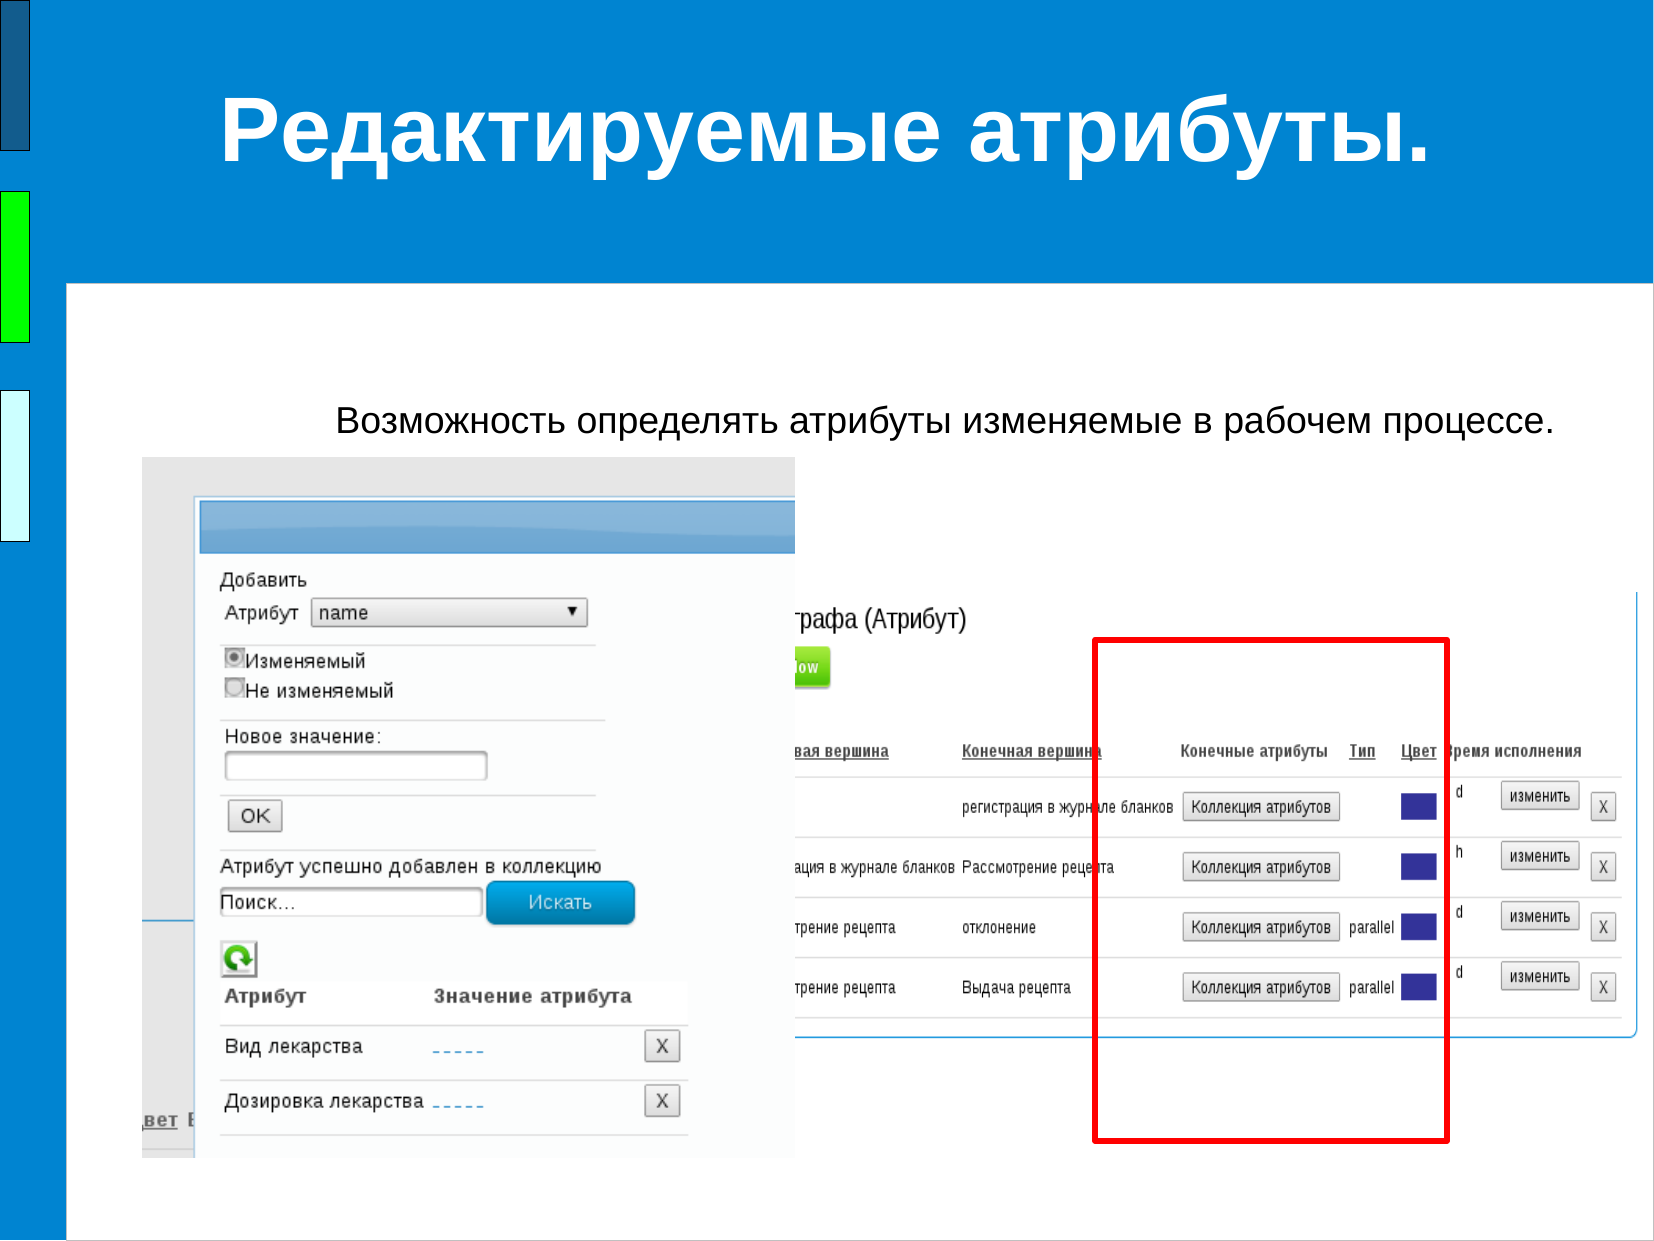

# Редактируемые атрибуты.
Возможность определять атрибуты изменяемые в рабочем процессе.
ООО "Альфа-Интегрум", 2013г.